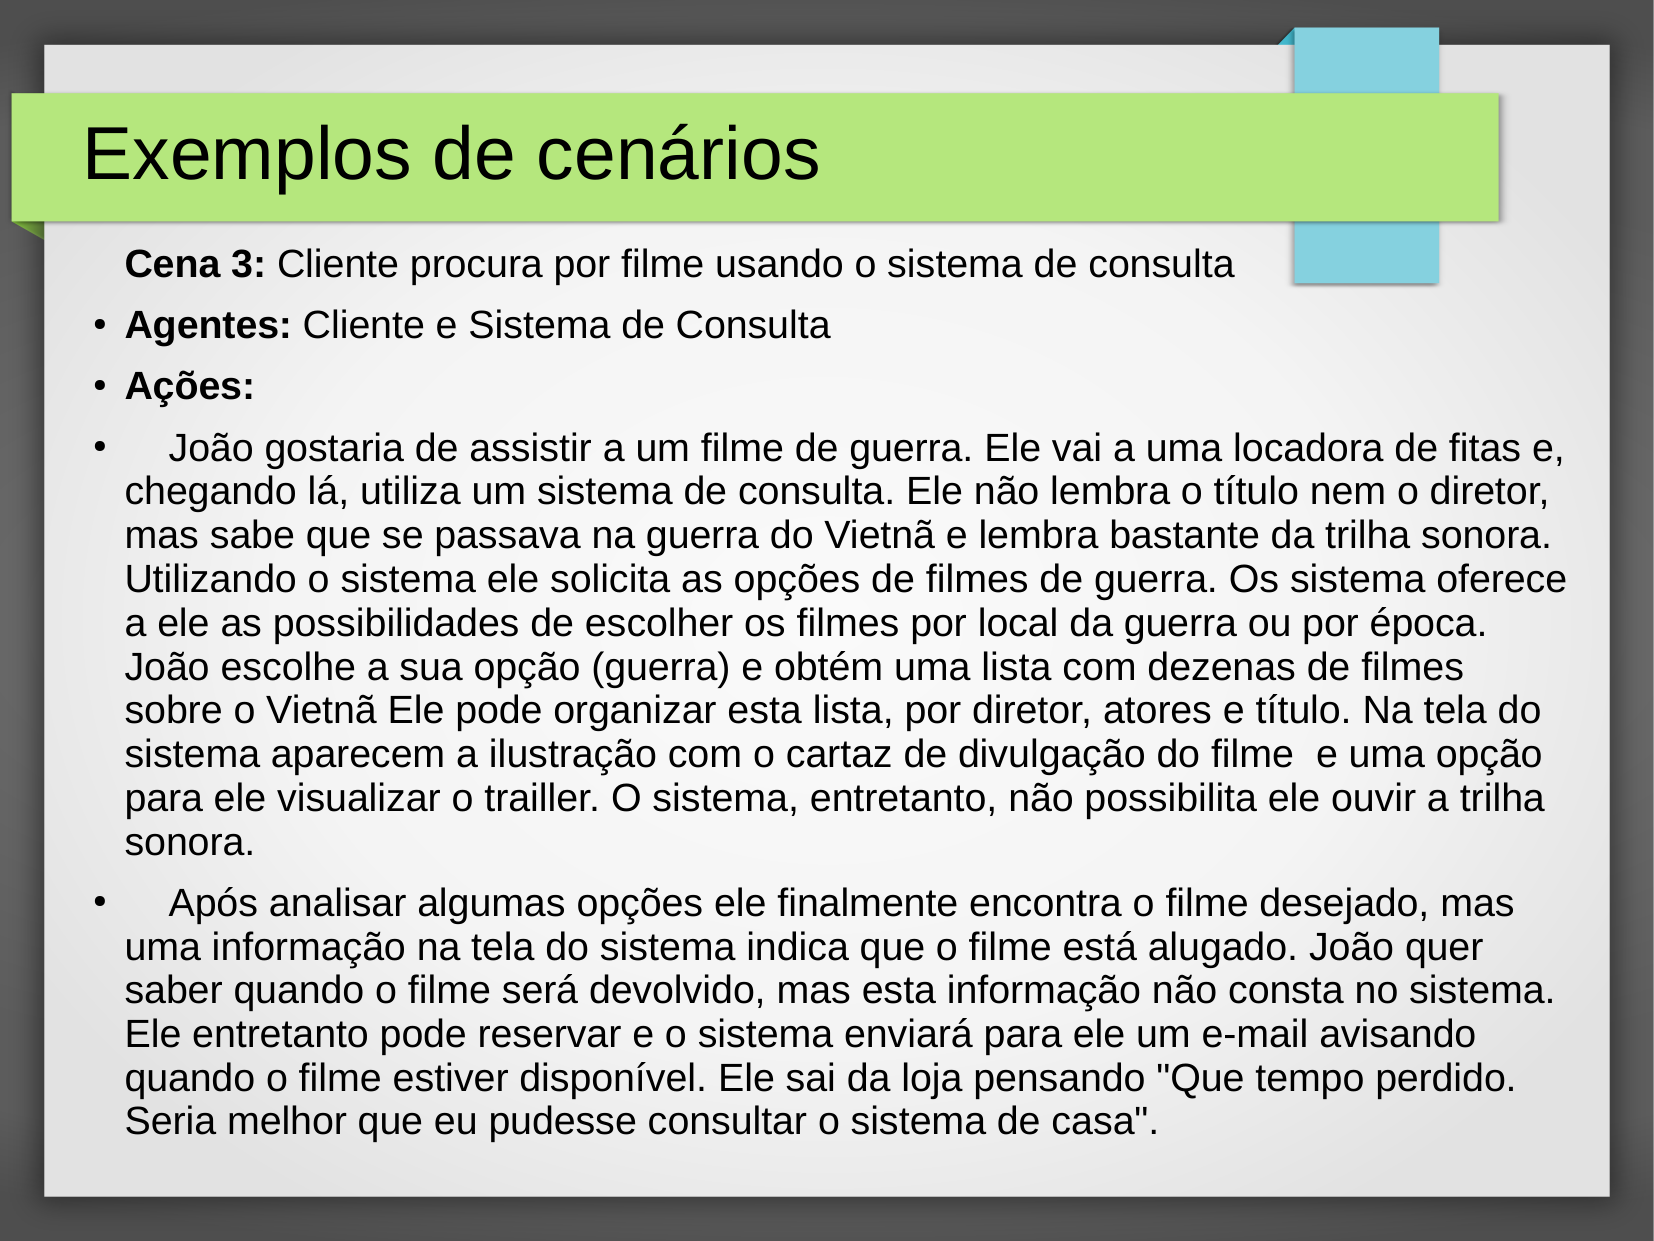

# Exemplos de cenários
Cena 3: Cliente procura por filme usando o sistema de consulta
Agentes: Cliente e Sistema de Consulta
Ações:
 João gostaria de assistir a um filme de guerra. Ele vai a uma locadora de fitas e, chegando lá, utiliza um sistema de consulta. Ele não lembra o título nem o diretor, mas sabe que se passava na guerra do Vietnã e lembra bastante da trilha sonora. Utilizando o sistema ele solicita as opções de filmes de guerra. Os sistema oferece a ele as possibilidades de escolher os filmes por local da guerra ou por época. João escolhe a sua opção (guerra) e obtém uma lista com dezenas de filmes sobre o Vietnã Ele pode organizar esta lista, por diretor, atores e título. Na tela do sistema aparecem a ilustração com o cartaz de divulgação do filme e uma opção para ele visualizar o trailler. O sistema, entretanto, não possibilita ele ouvir a trilha sonora.
 Após analisar algumas opções ele finalmente encontra o filme desejado, mas uma informação na tela do sistema indica que o filme está alugado. João quer saber quando o filme será devolvido, mas esta informação não consta no sistema. Ele entretanto pode reservar e o sistema enviará para ele um e-mail avisando quando o filme estiver disponível. Ele sai da loja pensando "Que tempo perdido. Seria melhor que eu pudesse consultar o sistema de casa".